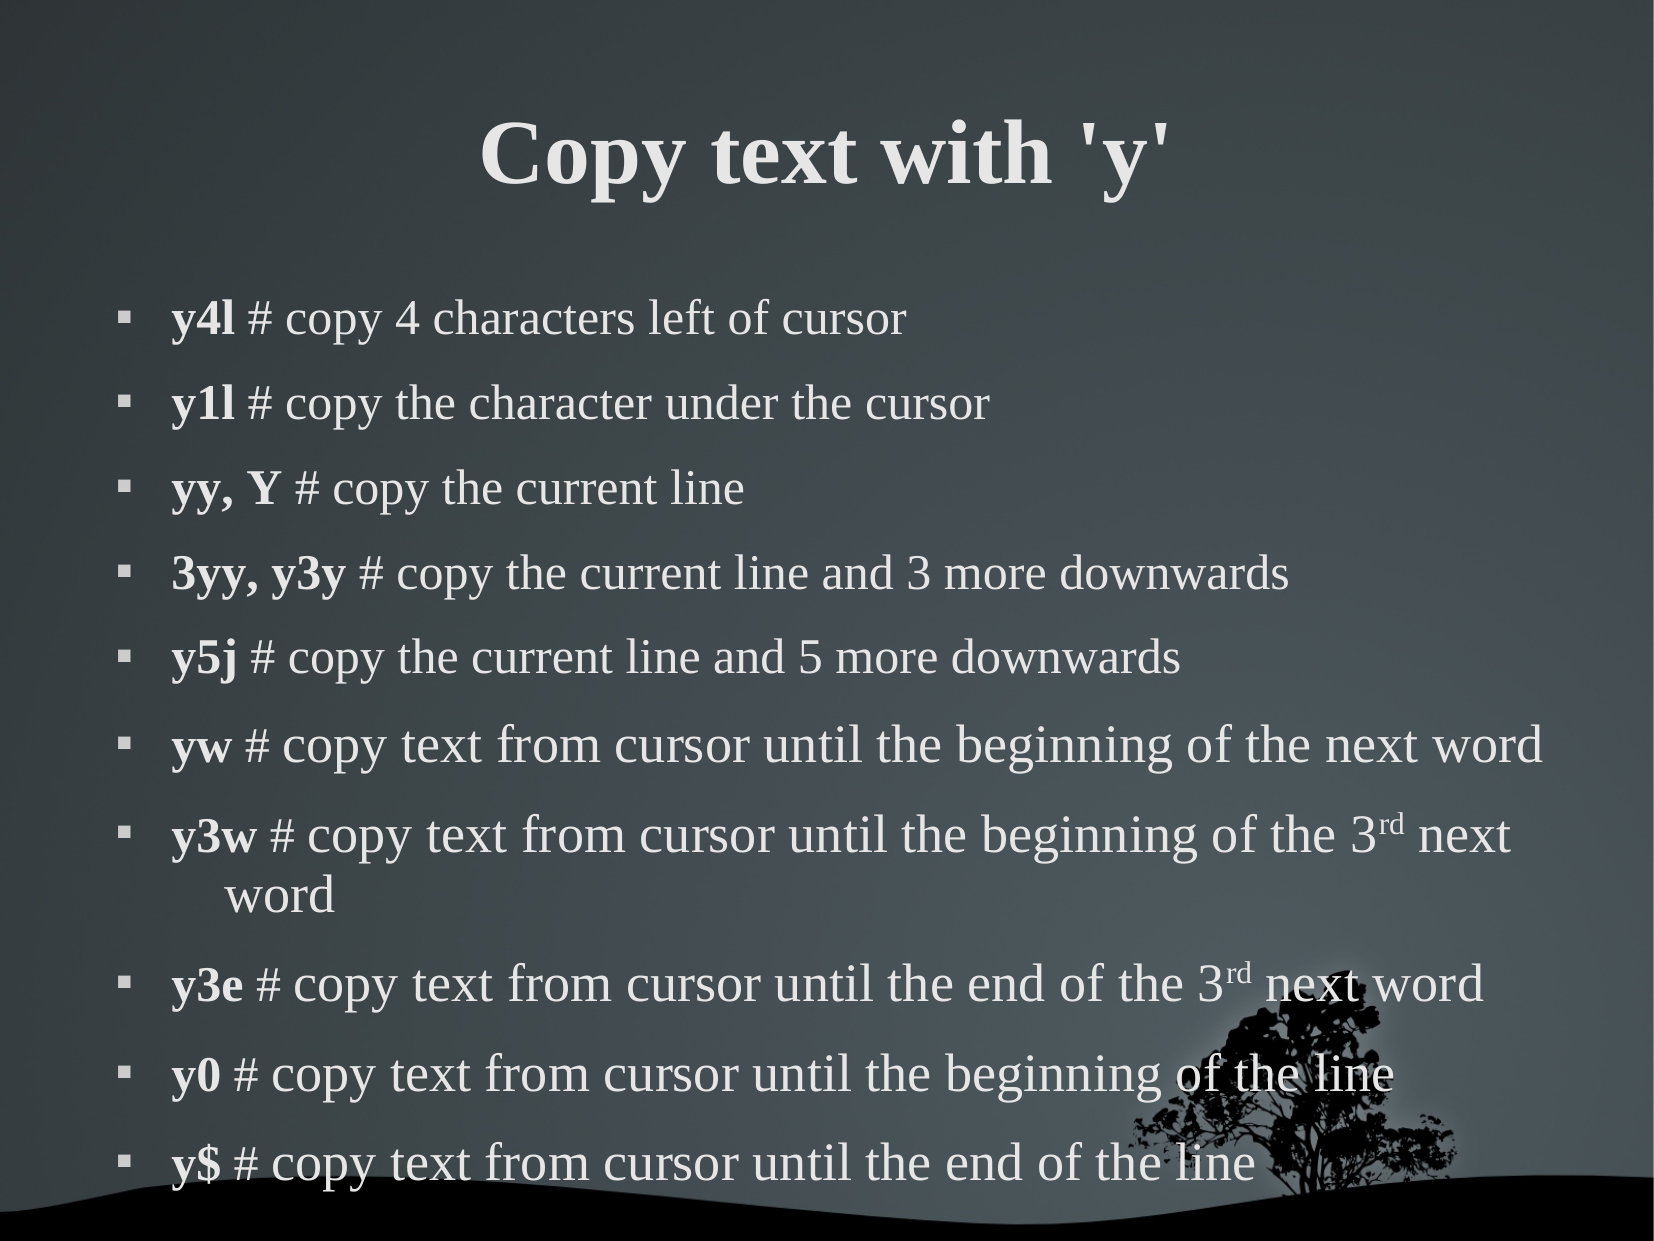

# Copy text with 'y'
y4l # copy 4 characters left of cursor
y1l # copy the character under the cursor
yy, Y # copy the current line
3yy, y3y # copy the current line and 3 more downwards
y5j # copy the current line and 5 more downwards
yw # copy text from cursor until the beginning of the next word
y3w # copy text from cursor until the beginning of the 3rd next word
y3e # copy text from cursor until the end of the 3rd next word
y0 # copy text from cursor until the beginning of the line
y$ # copy text from cursor until the end of the line